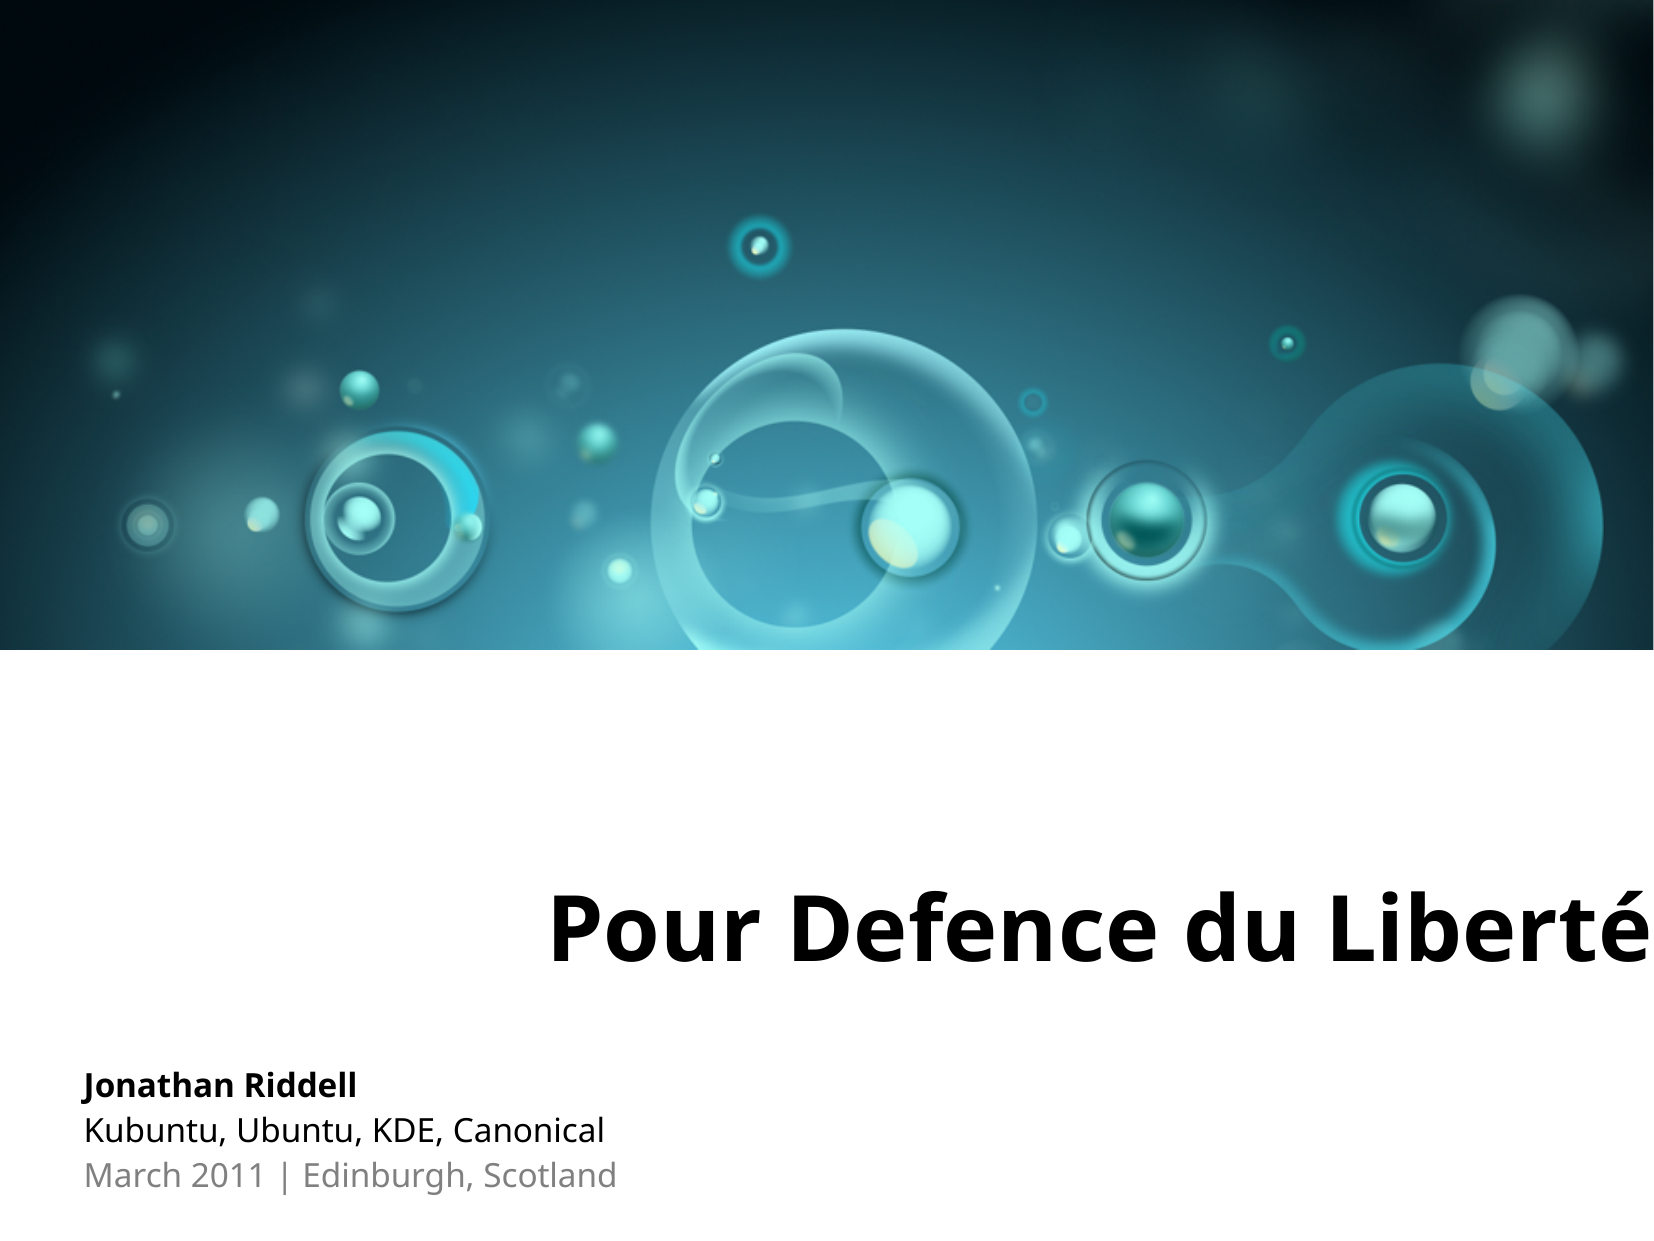

Pour Defence du Liberté
Jonathan Riddell
Kubuntu, Ubuntu, KDE, Canonical
March 2011 | Edinburgh, Scotland